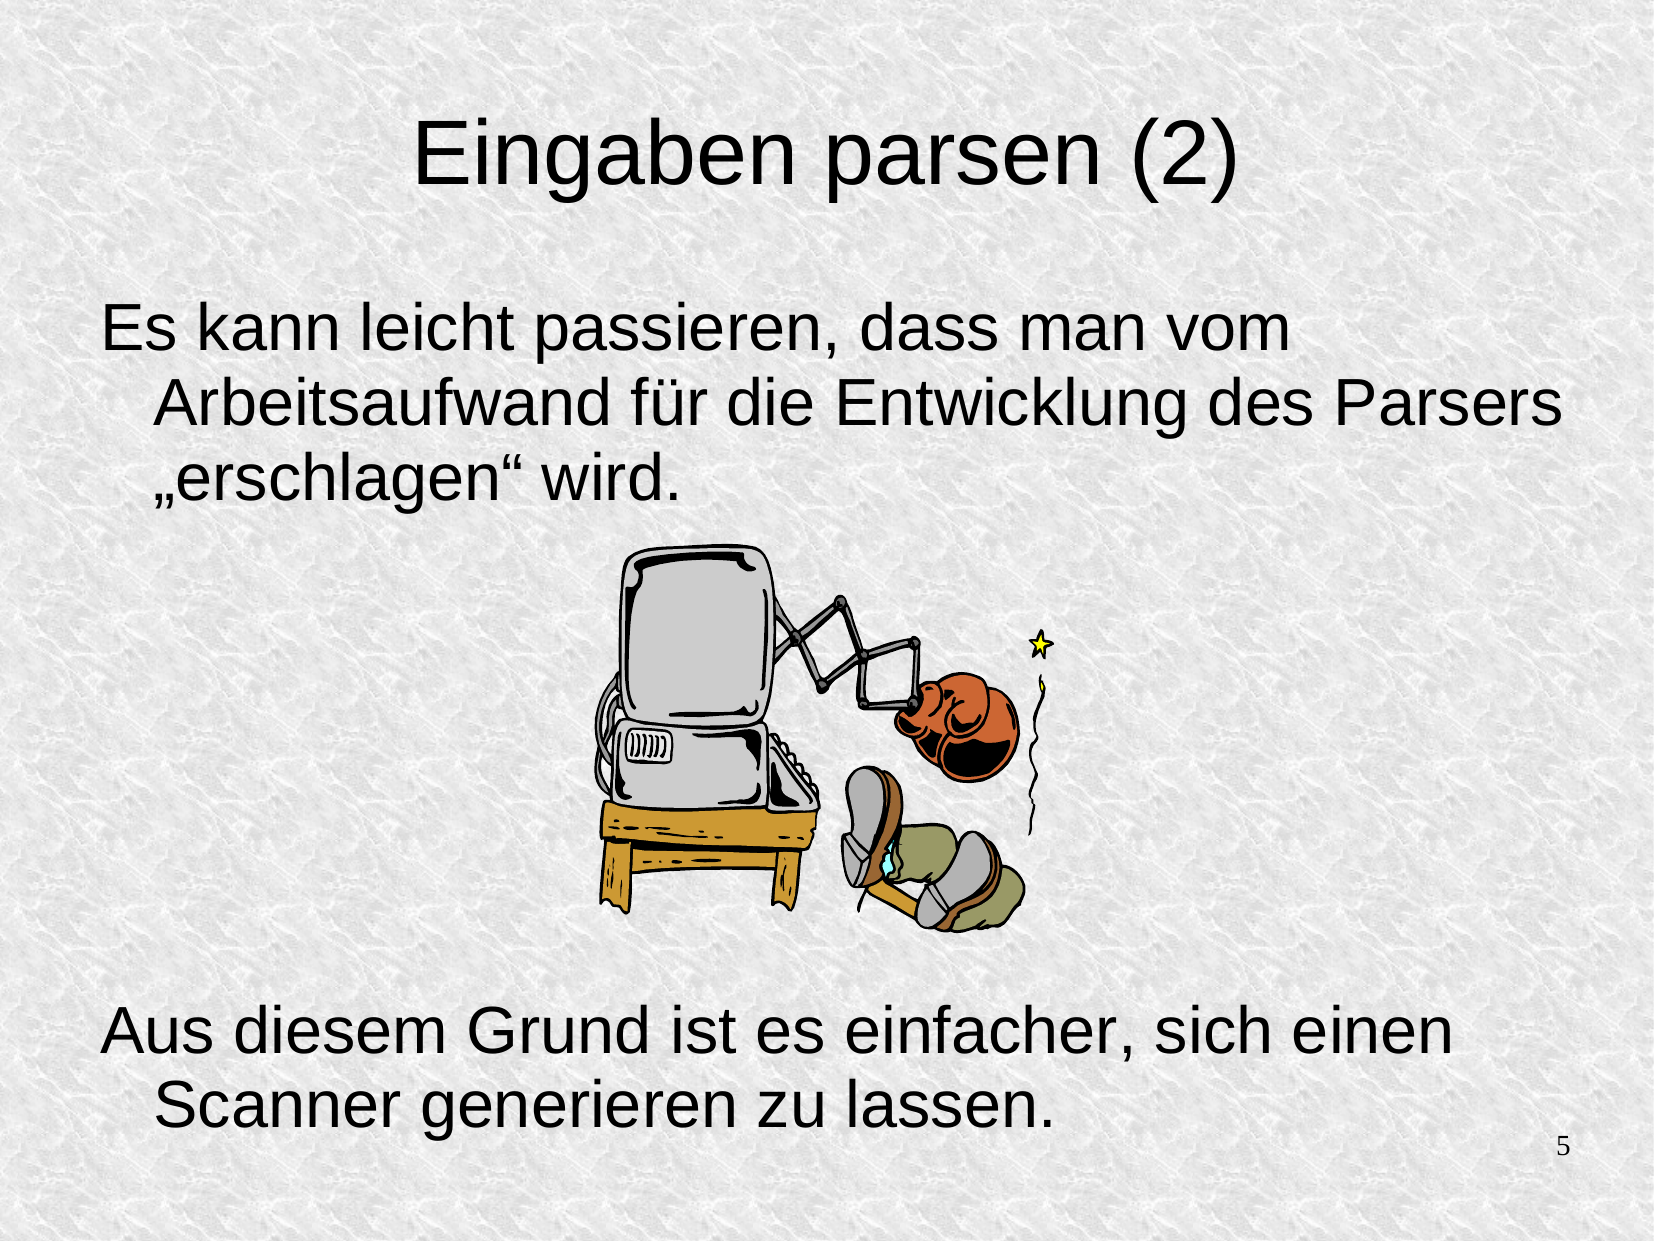

# Eingaben parsen (2)
Es kann leicht passieren, dass man vom Arbeitsaufwand für die Entwicklung des Parsers
„erschlagen“ wird.
Aus diesem Grund ist es einfacher, sich einen Scanner generieren zu lassen.
5